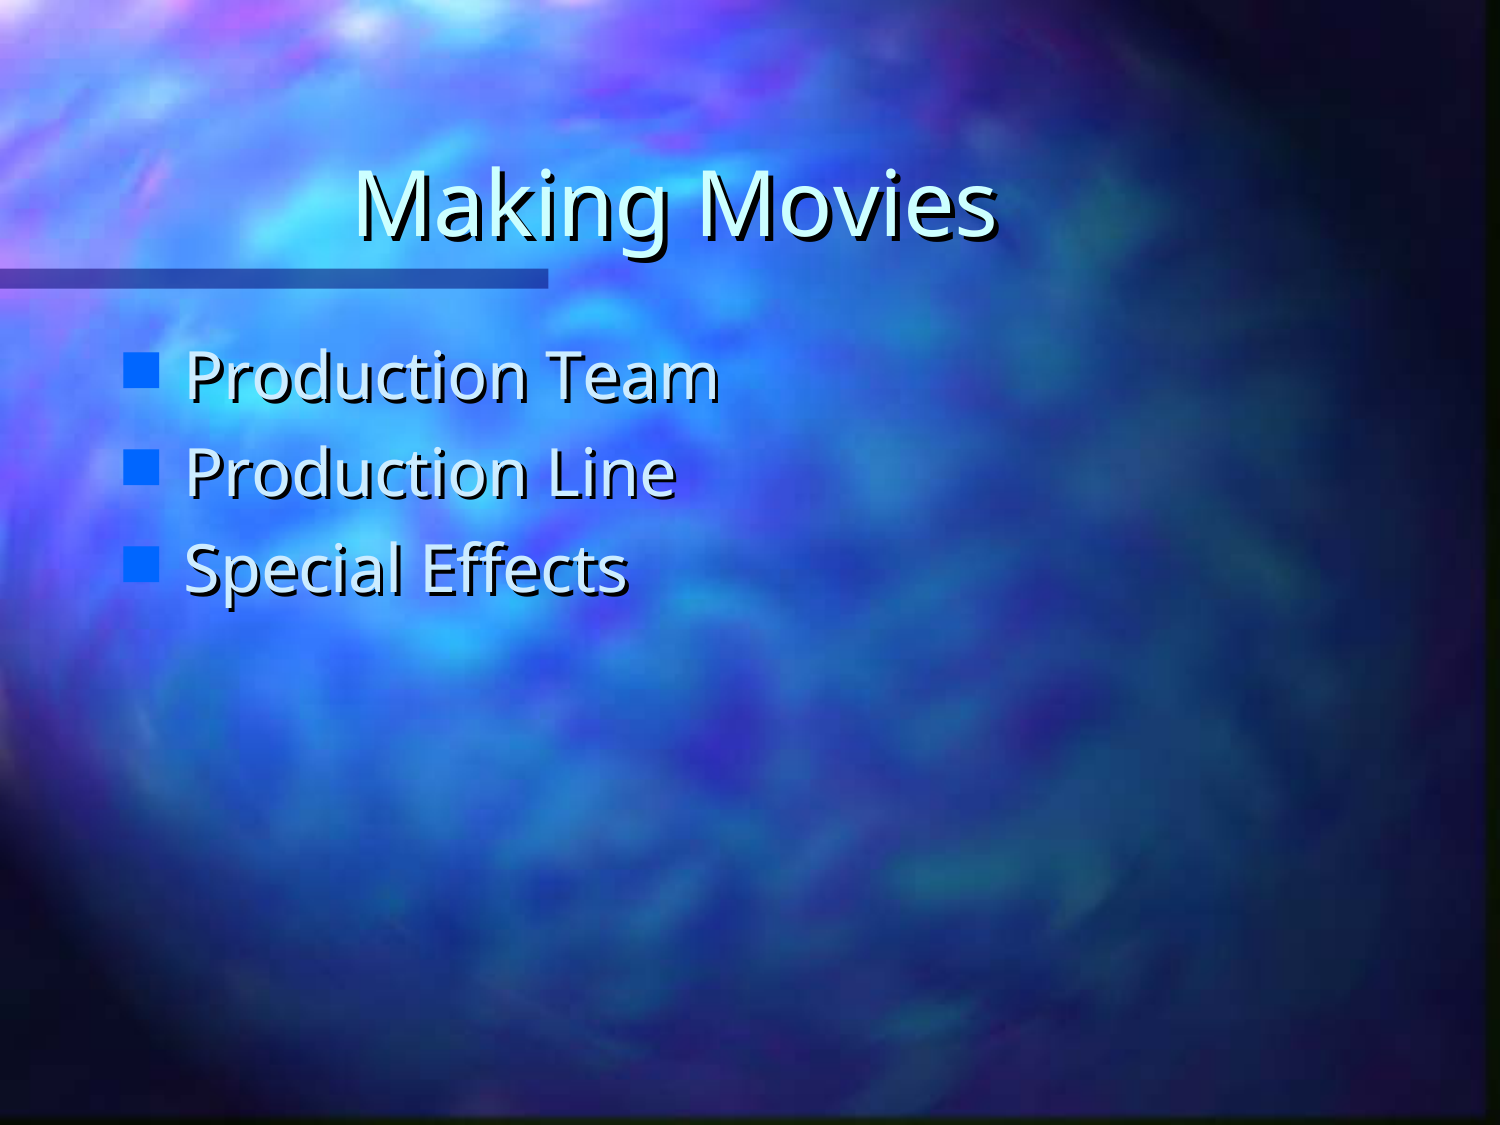

# Making Movies
Production Team
Production Line
Special Effects